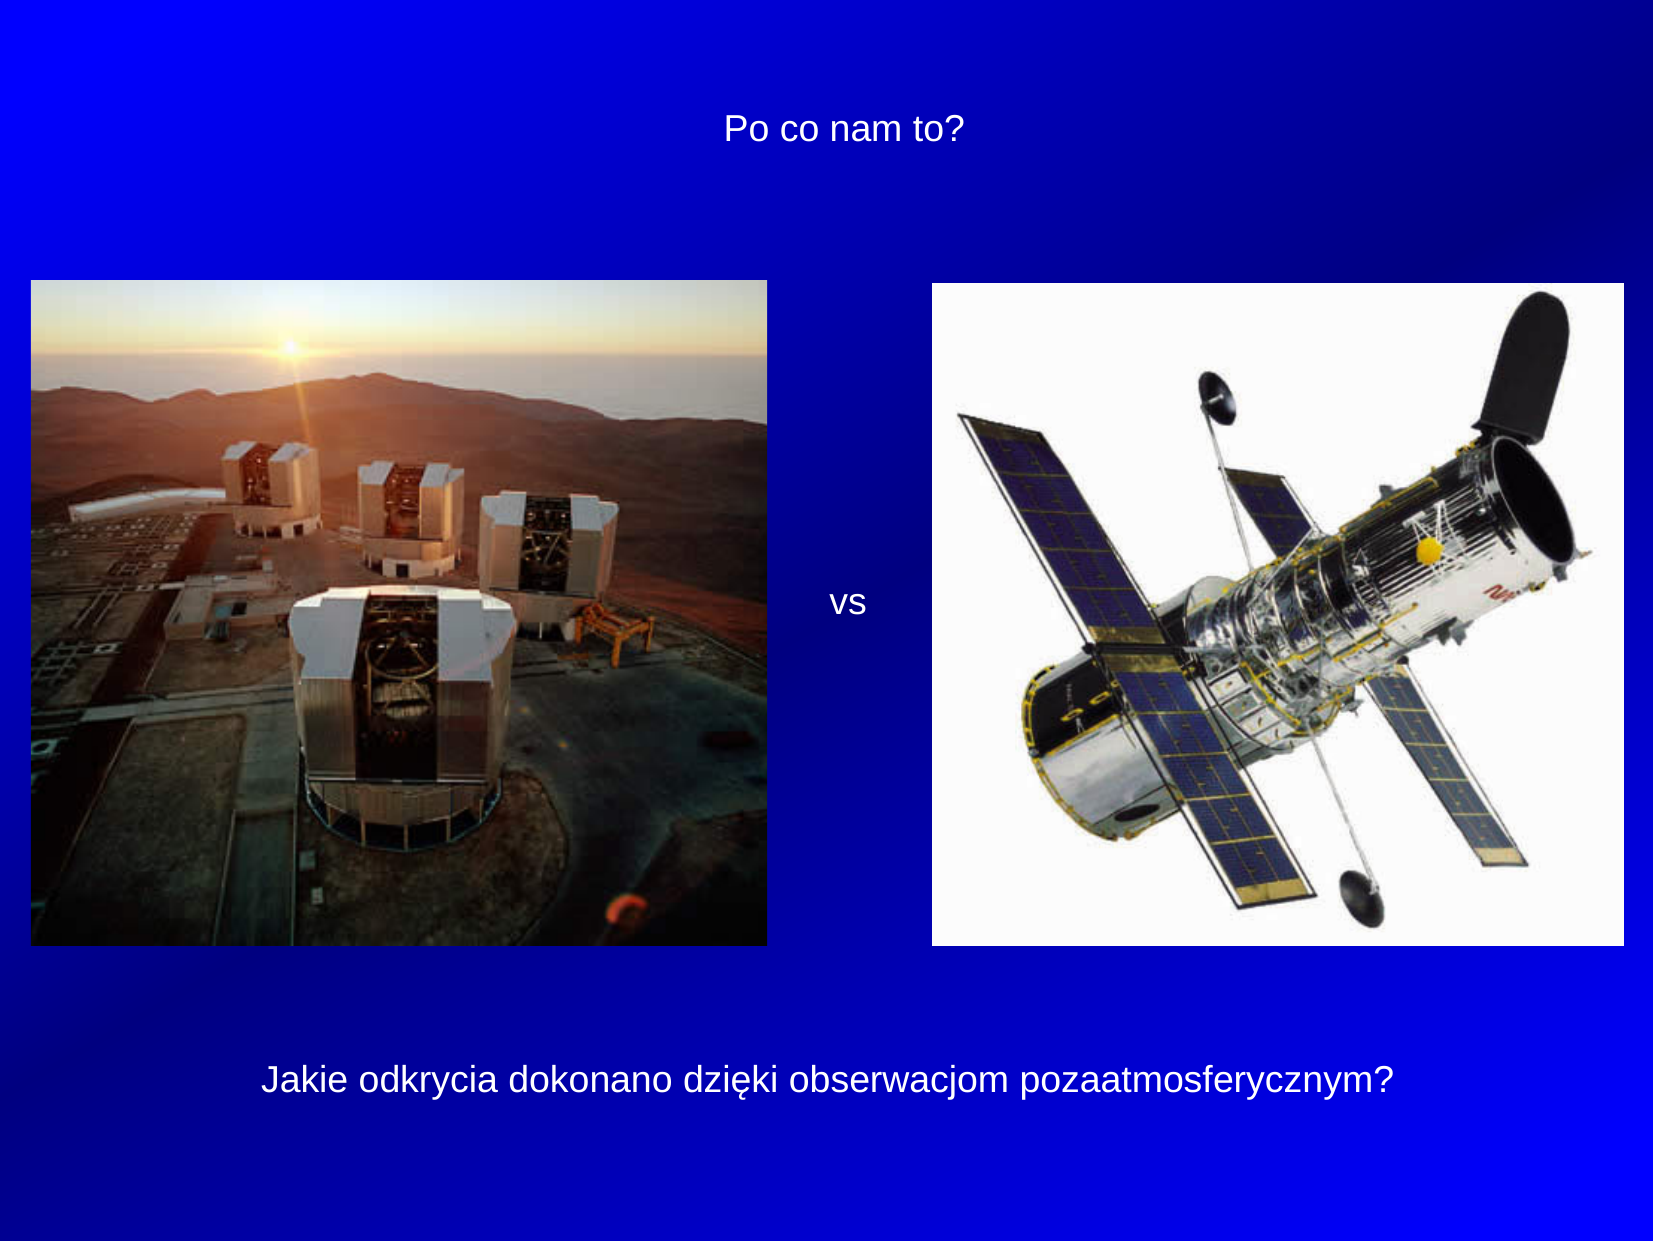

Po co nam to?
vs
Jakie odkrycia dokonano dzięki obserwacjom pozaatmosferycznym?